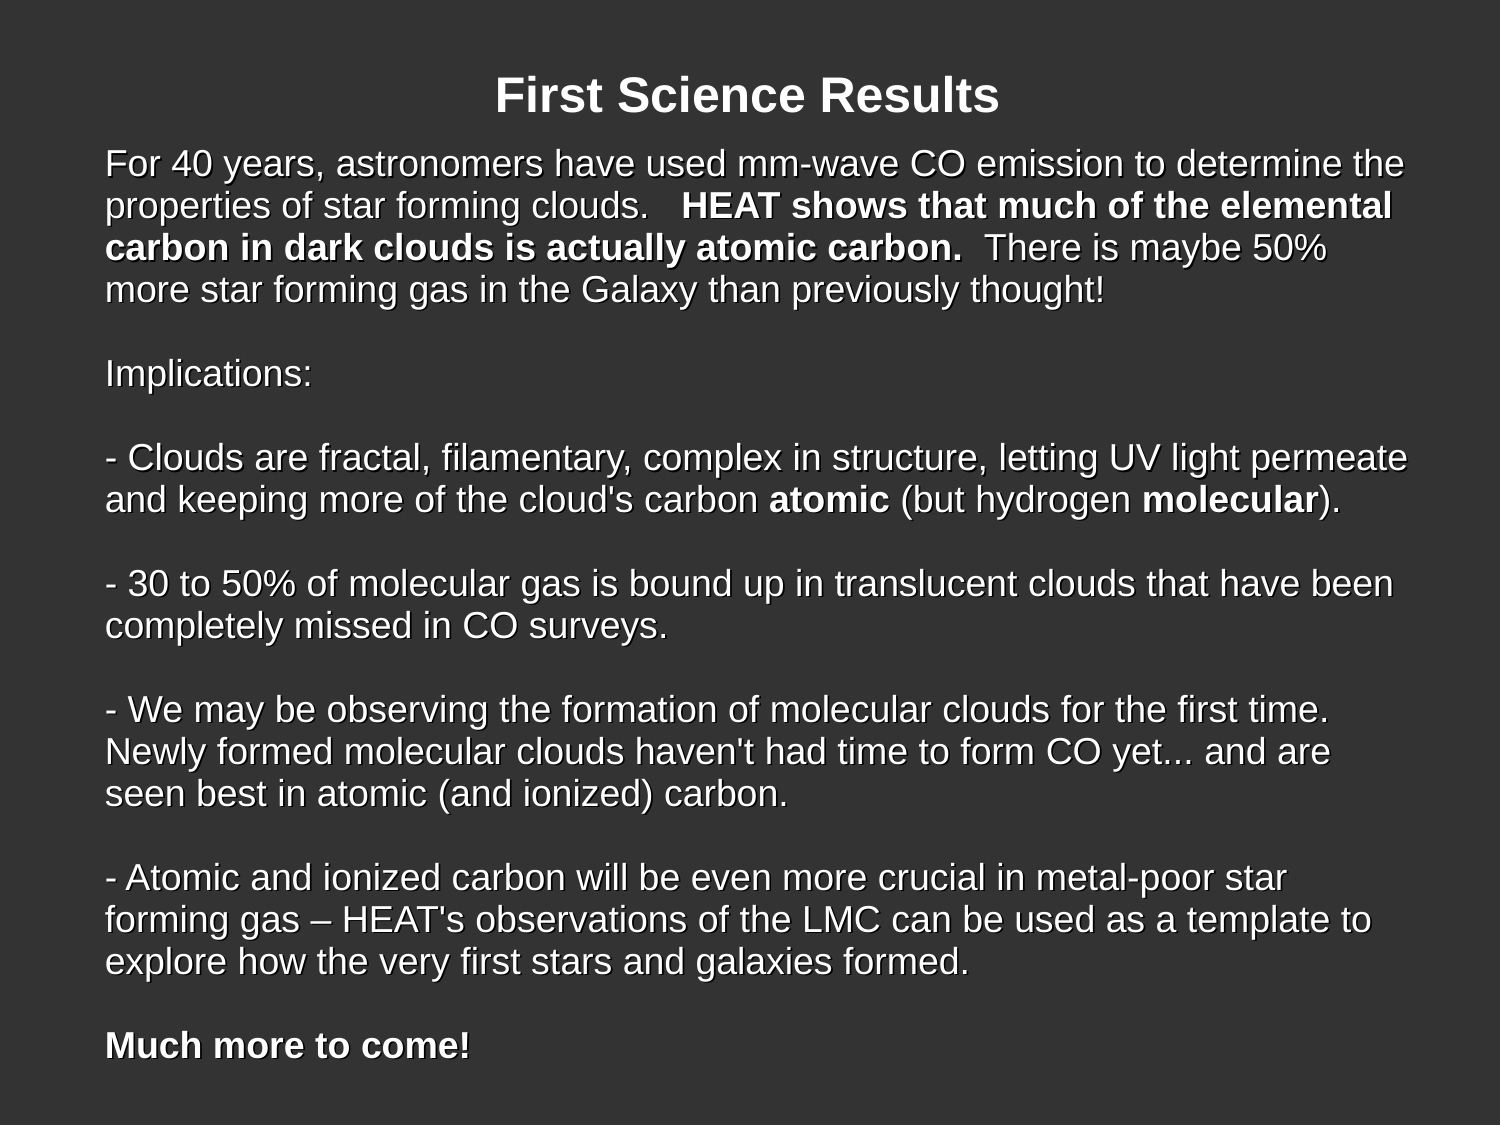

First Science Results
For 40 years, astronomers have used mm-wave CO emission to determine the properties of star forming clouds. HEAT shows that much of the elemental carbon in dark clouds is actually atomic carbon. There is maybe 50% more star forming gas in the Galaxy than previously thought!
Implications:
- Clouds are fractal, filamentary, complex in structure, letting UV light permeate and keeping more of the cloud's carbon atomic (but hydrogen molecular).
- 30 to 50% of molecular gas is bound up in translucent clouds that have been completely missed in CO surveys.
- We may be observing the formation of molecular clouds for the first time. Newly formed molecular clouds haven't had time to form CO yet... and are seen best in atomic (and ionized) carbon.
- Atomic and ionized carbon will be even more crucial in metal-poor star forming gas – HEAT's observations of the LMC can be used as a template to explore how the very first stars and galaxies formed.
Much more to come!